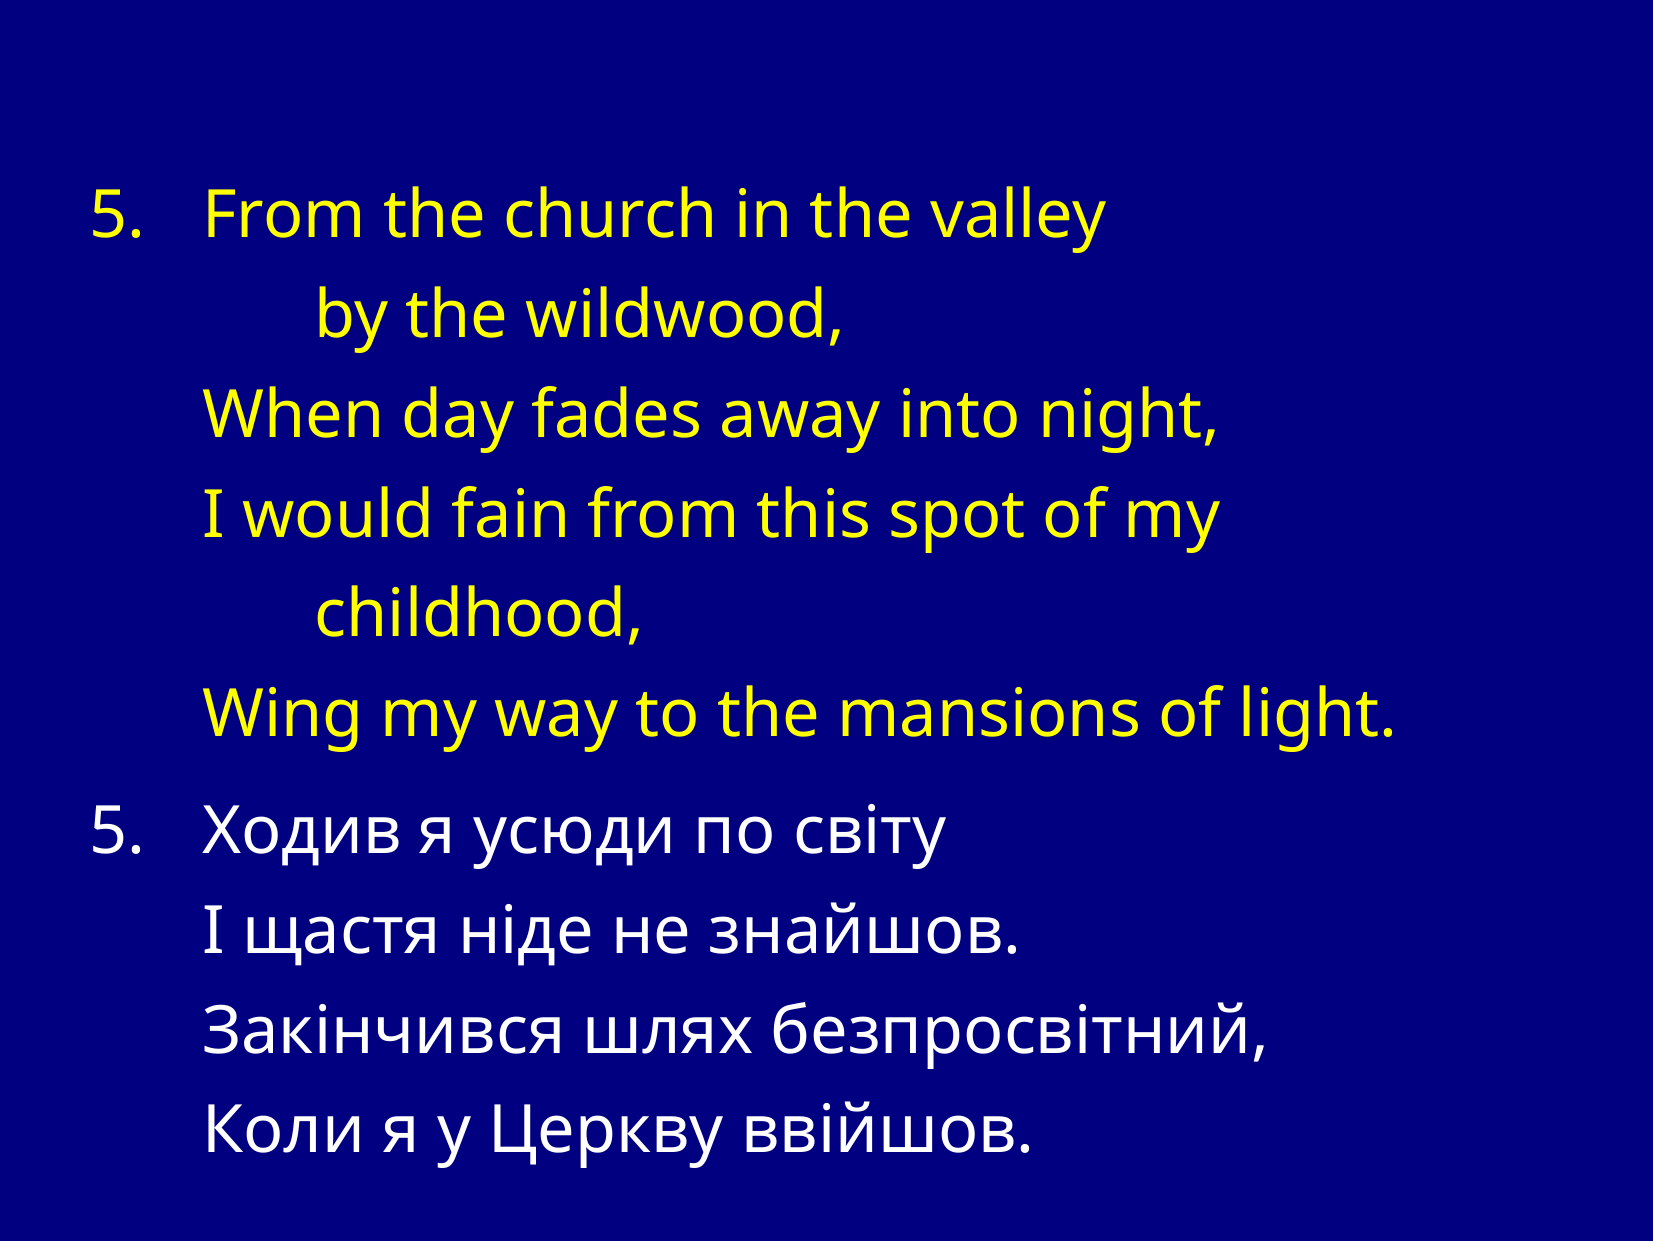

5.	From the church in the valley
		by the wildwood,
	When day fades away into night,
	I would fain from this spot of my
		childhood,
	Wing my way to the mansions of light.
5.	Ходив я усюди по світу
	І щастя ніде не знайшов.
	Закінчився шлях безпросвітний,
	Коли я у Церкву ввійшов.